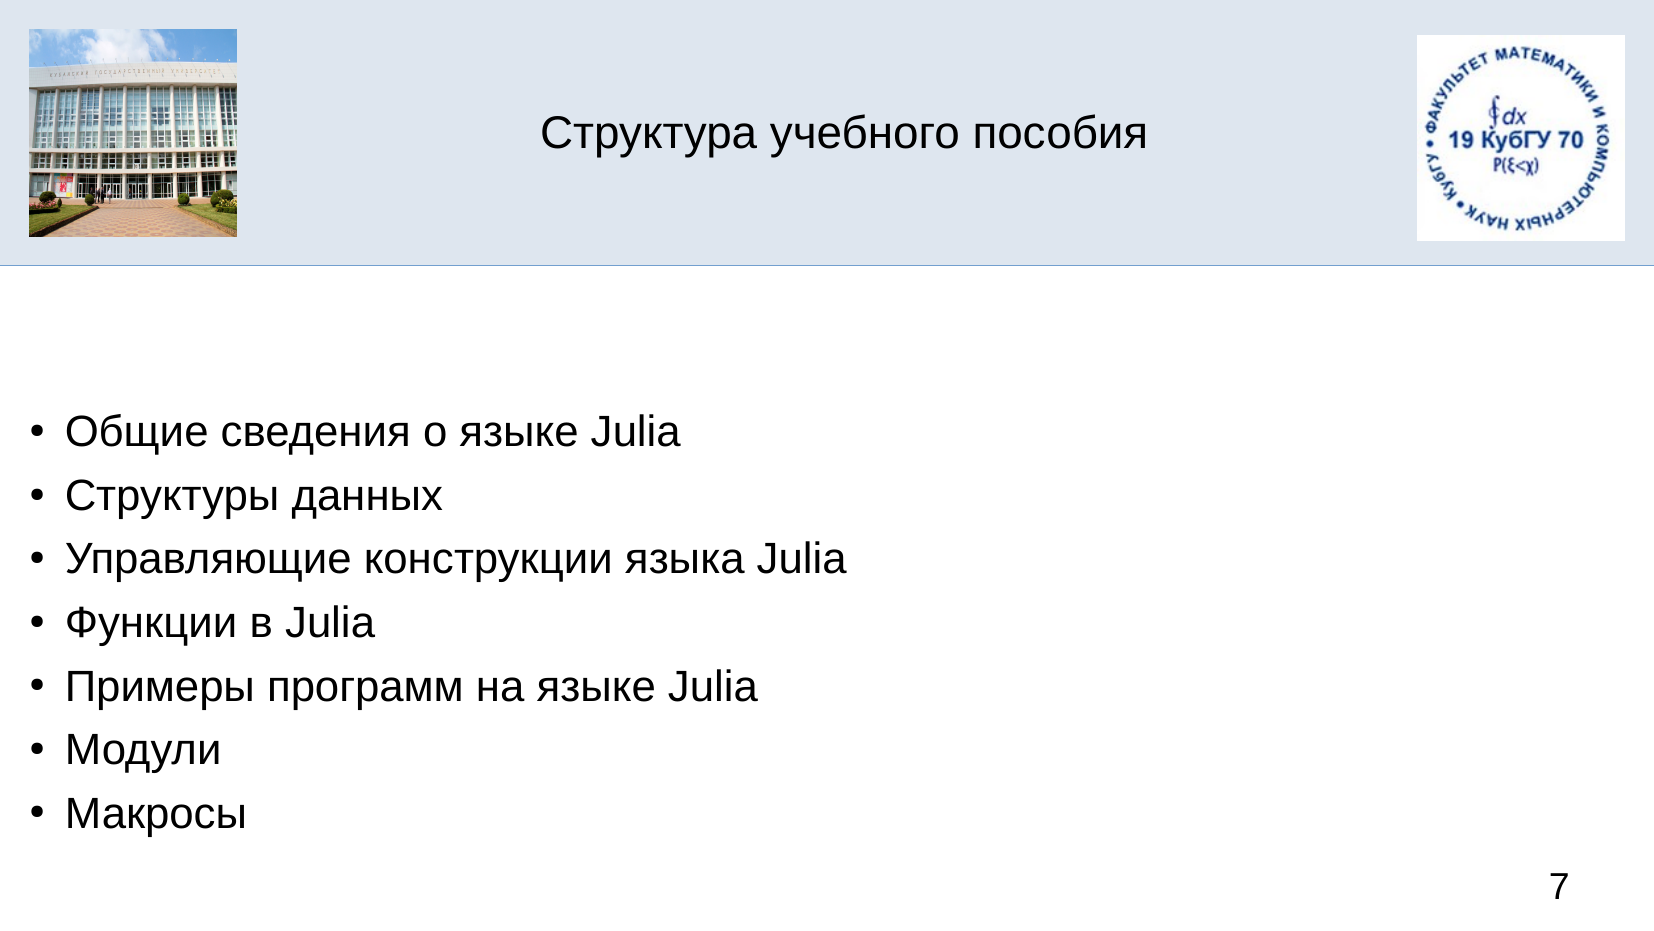

# Структура учебного пособия
Общие сведения о языке Julia
Структуры данных
Управляющие конструкции языка Julia
Функции в Julia
Примеры программ на языке Julia
Модули
Макросы